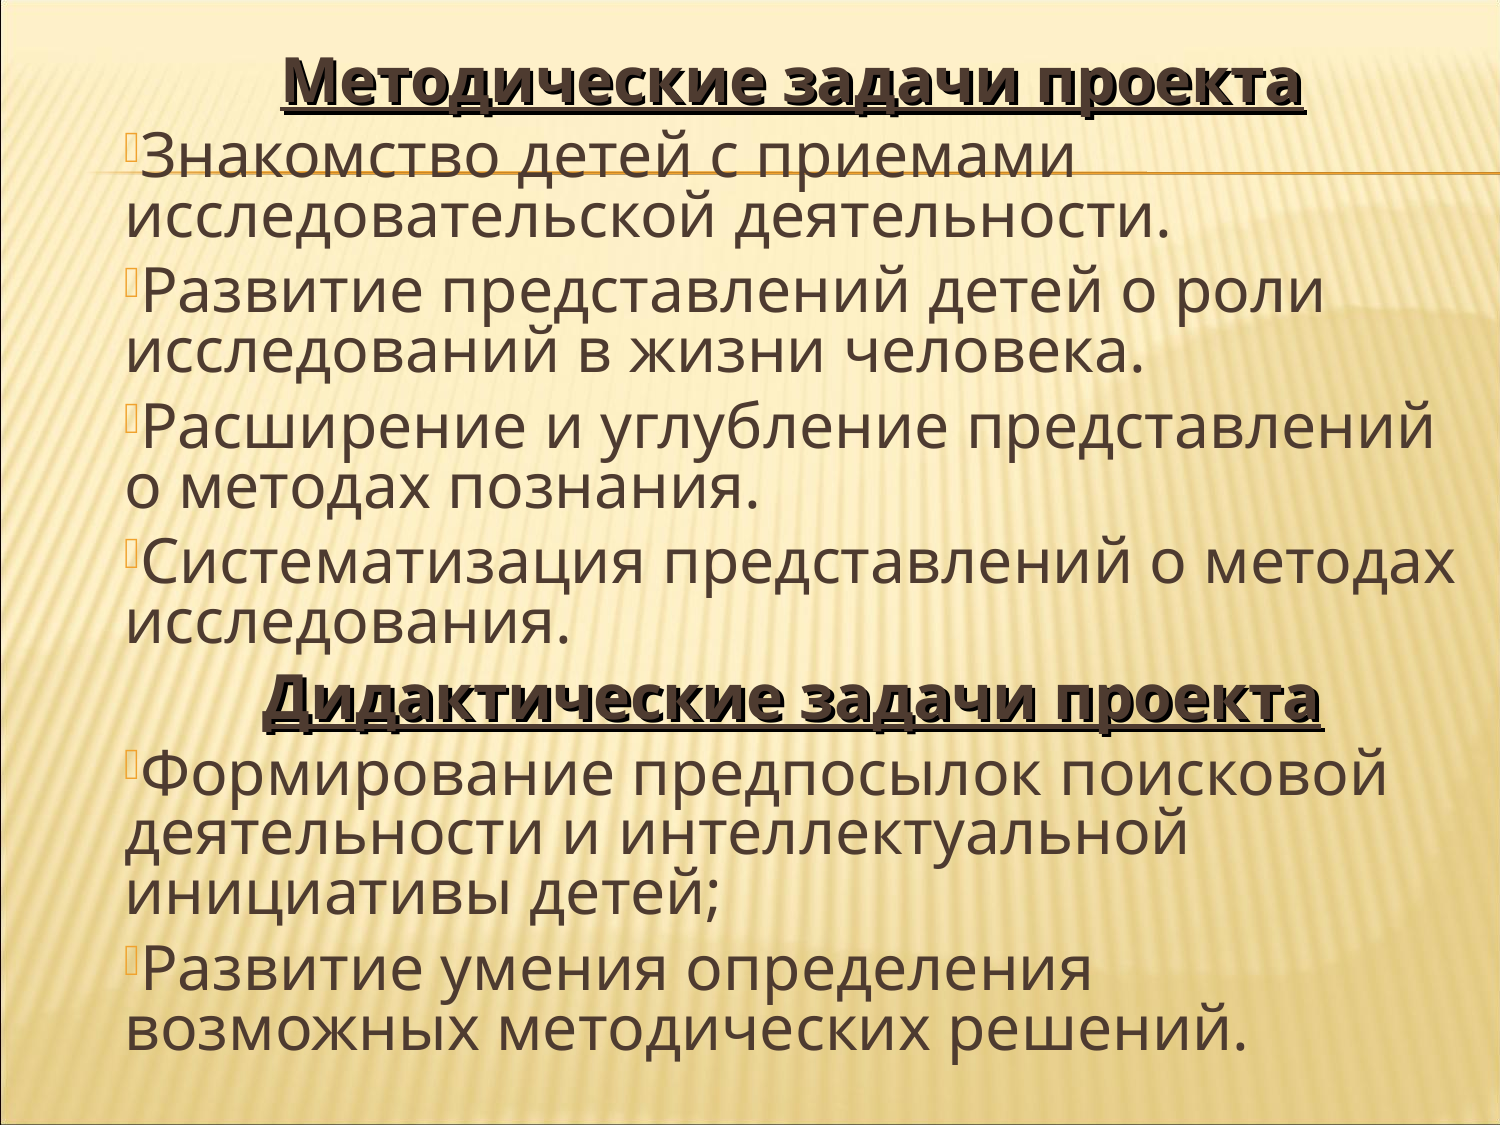

# Методические задачи проекта
Знакомство детей с приемами исследовательской деятельности.
Развитие представлений детей о роли исследований в жизни человека.
Расширение и углубление представлений о методах познания.
Систематизация представлений о методах исследования.
Дидактические задачи проекта
Формирование предпосылок поисковой деятельности и интеллектуальной инициативы детей;
Развитие умения определения возможных методических решений.